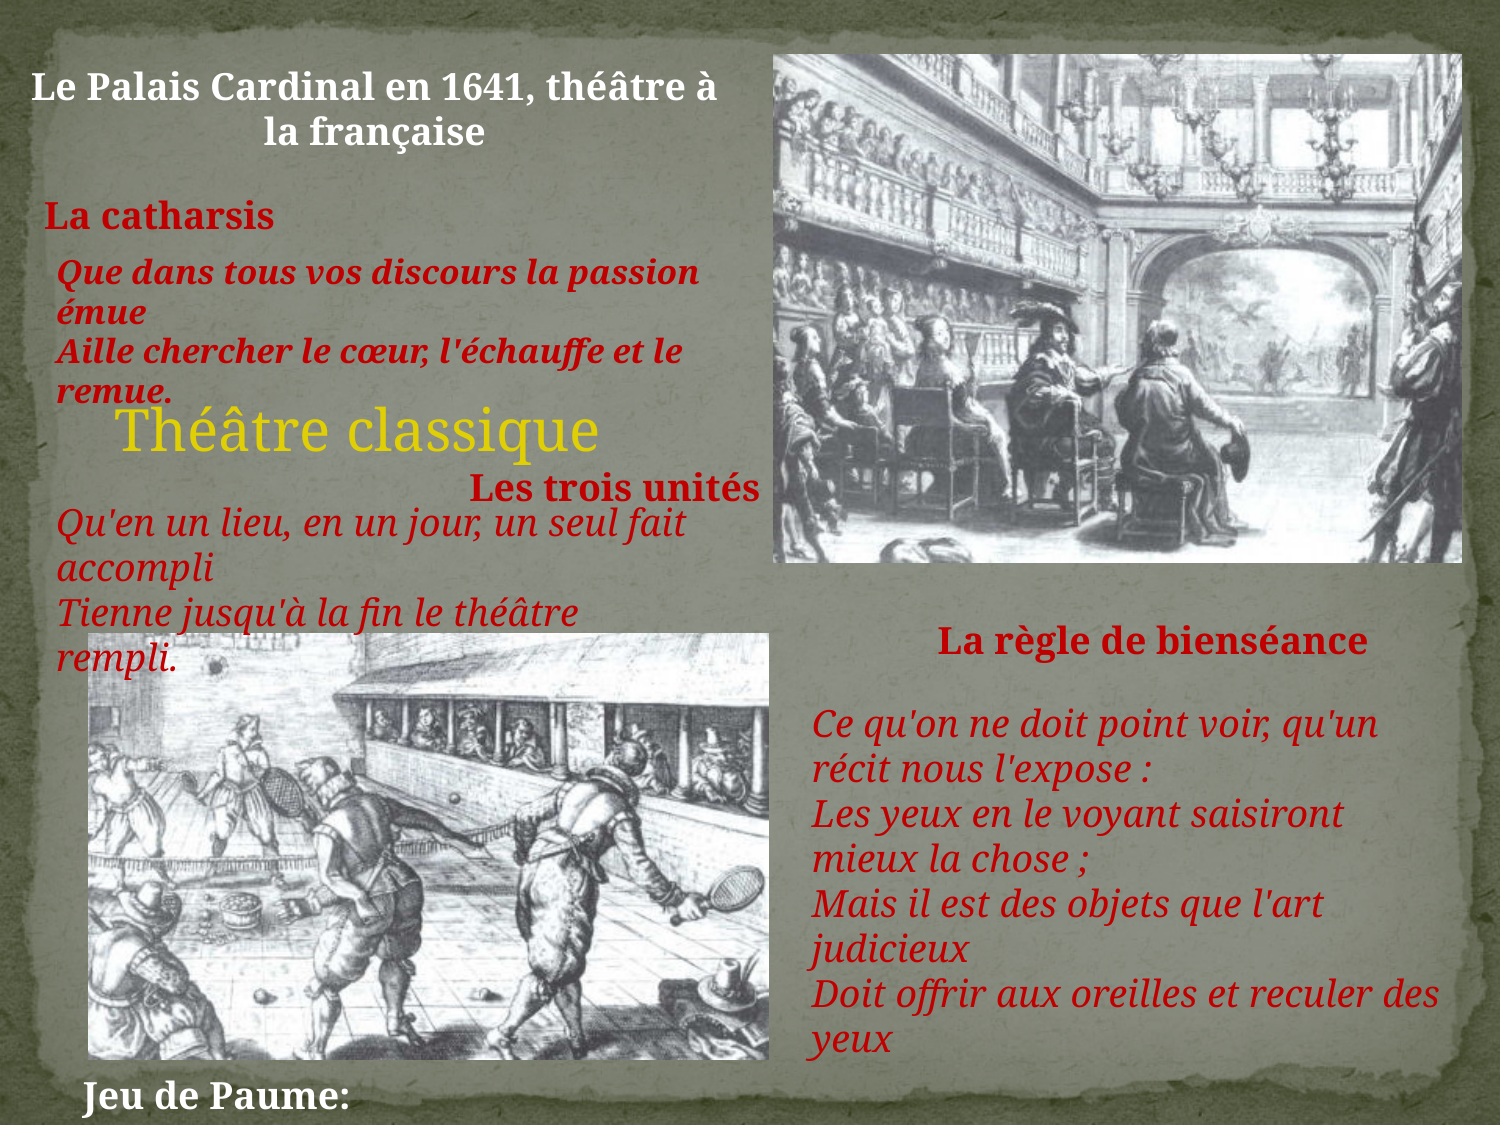

Le Palais Cardinal en 1641, théâtre à la française
La catharsis
Que dans tous vos discours la passion émue
Aille chercher le cœur, l'échauffe et le remue.
Théâtre classique
Les trois unités
Qu'en un lieu, en un jour, un seul fait accompli
Tienne jusqu'à la fin le théâtre rempli.
La règle de bienséance
Ce qu'on ne doit point voir, qu'un récit nous l'expose :
Les yeux en le voyant saisiront mieux la chose ;
Mais il est des objets que l'art judicieux
Doit offrir aux oreilles et reculer des yeux
Jeu de Paume: